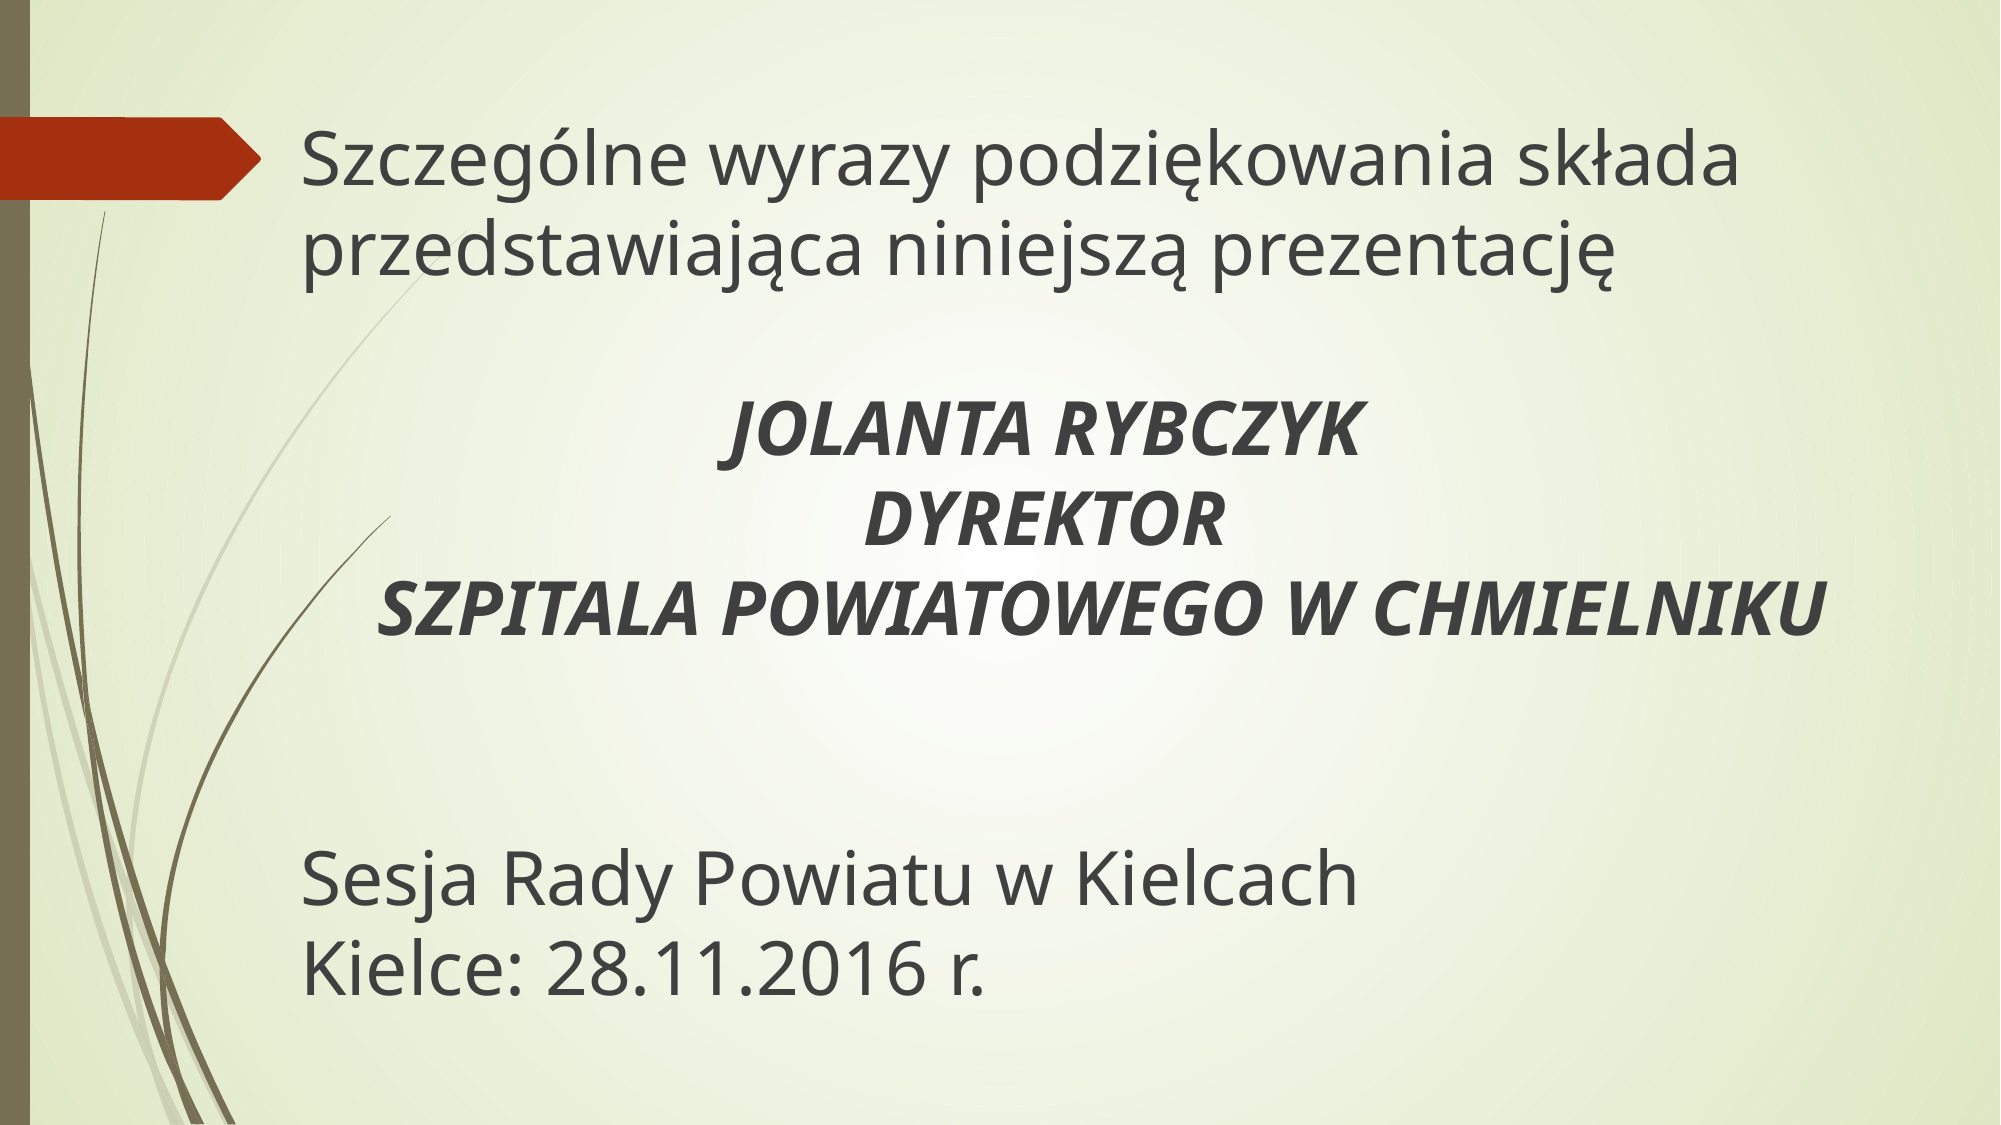

Szczególne wyrazy podziękowania składa przedstawiająca niniejszą prezentację
 JOLANTA RYBCZYK
 DYREKTOR
 SZPITALA POWIATOWEGO W CHMIELNIKU
Sesja Rady Powiatu w Kielcach
Kielce: 28.11.2016 r.
#